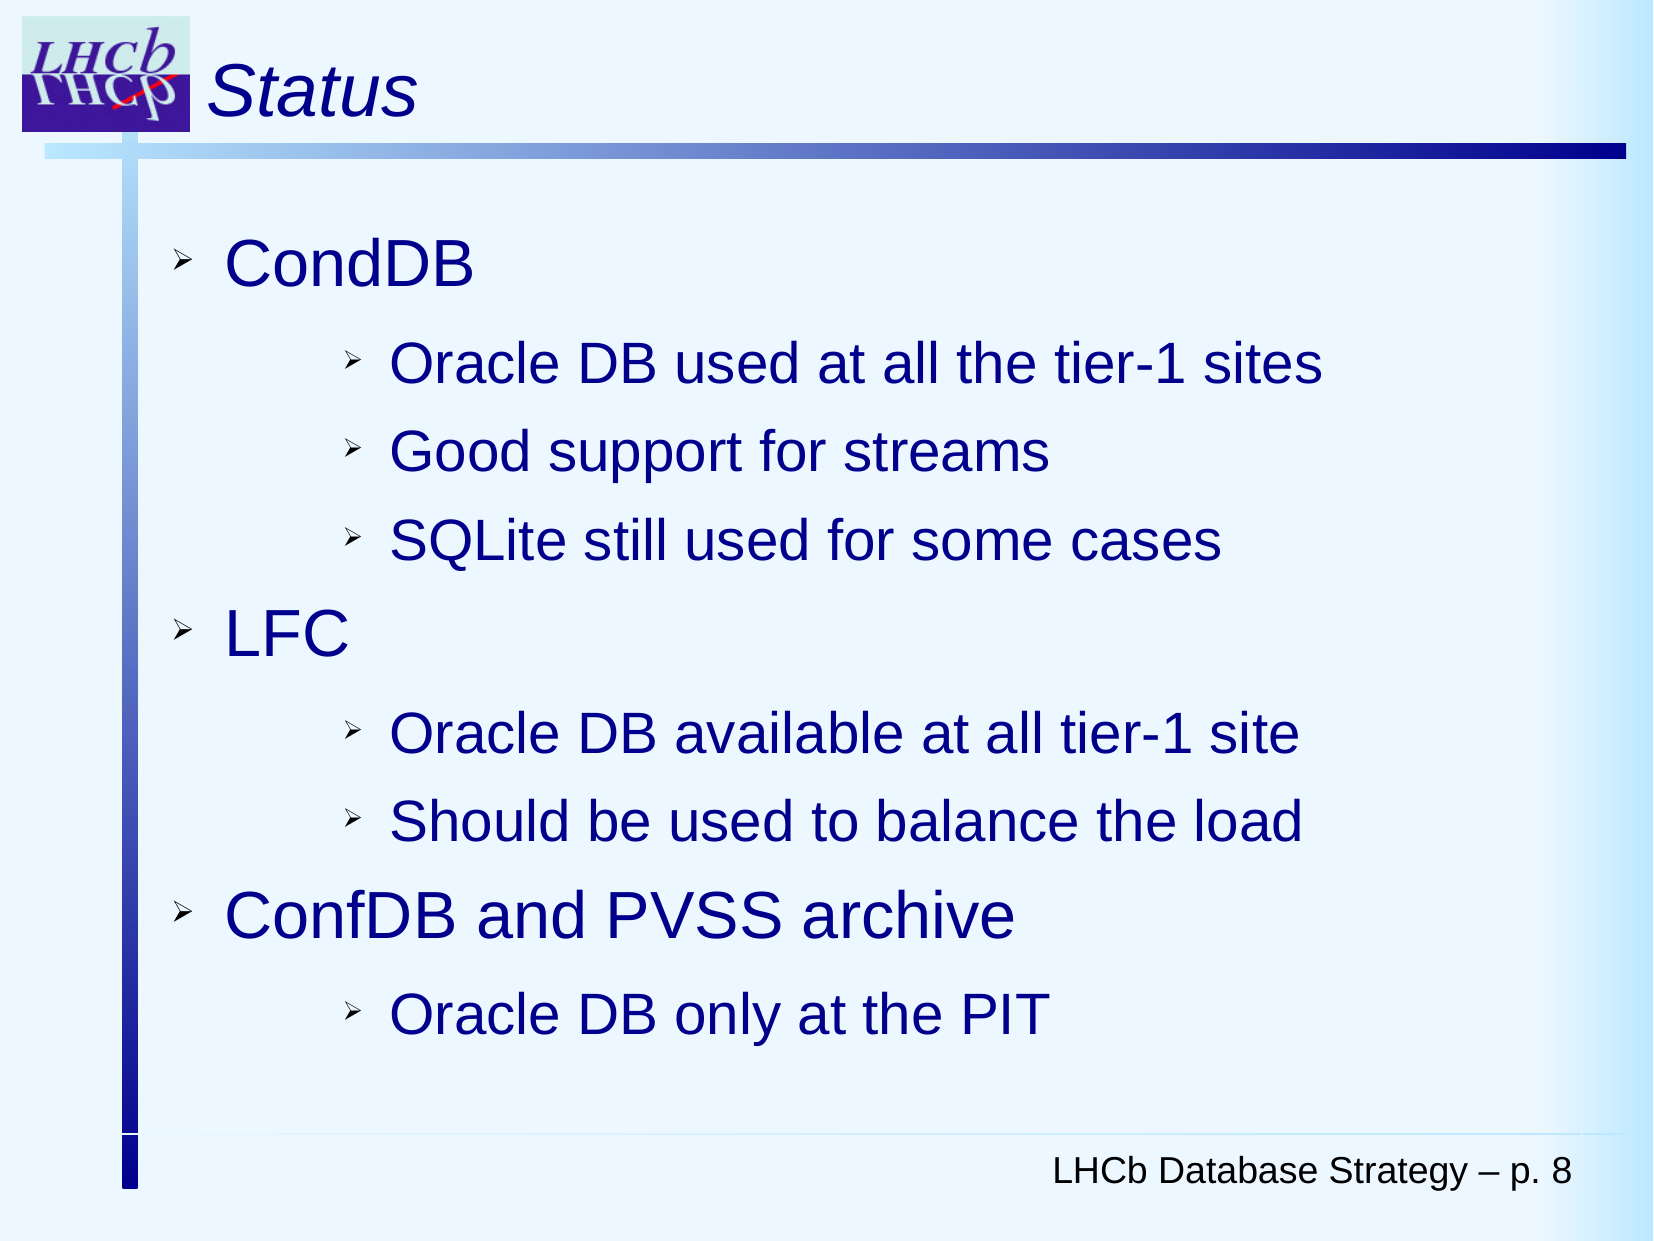

# Status
CondDB
Oracle DB used at all the tier-1 sites
Good support for streams
SQLite still used for some cases
LFC
Oracle DB available at all tier-1 site
Should be used to balance the load
ConfDB and PVSS archive
Oracle DB only at the PIT